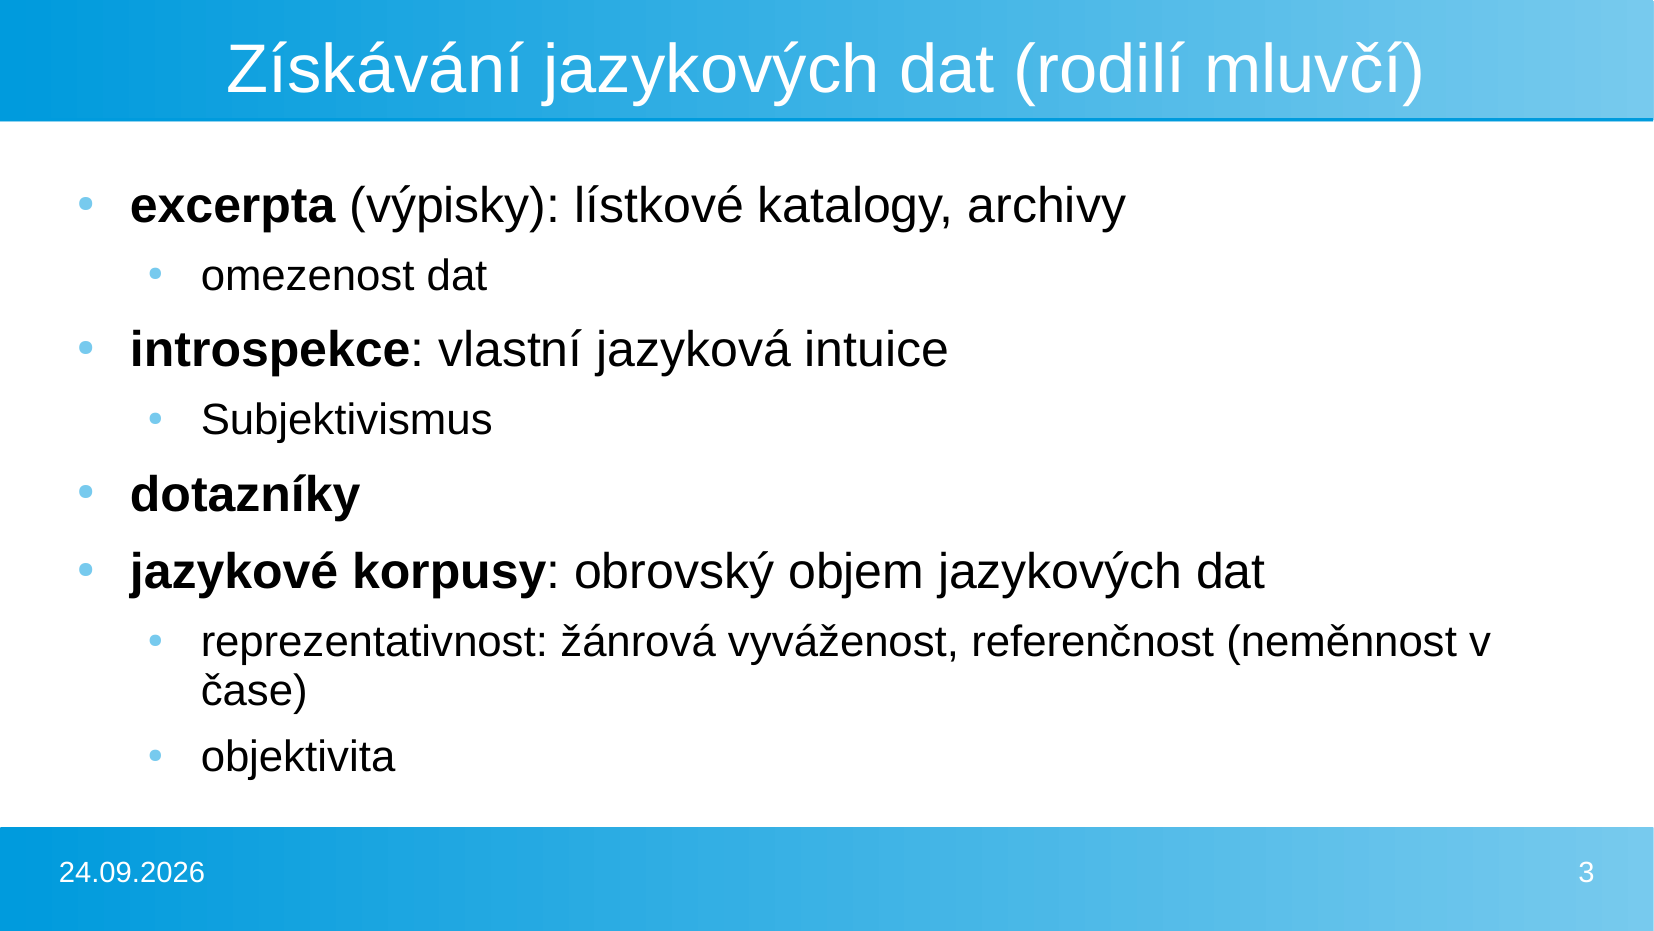

# Získávání jazykových dat (rodilí mluvčí)
excerpta (výpisky): lístkové katalogy, archivy
omezenost dat
introspekce: vlastní jazyková intuice
Subjektivismus
dotazníky
jazykové korpusy: obrovský objem jazykových dat
reprezentativnost: žánrová vyváženost, referenčnost (neměnnost v čase)
objektivita
3